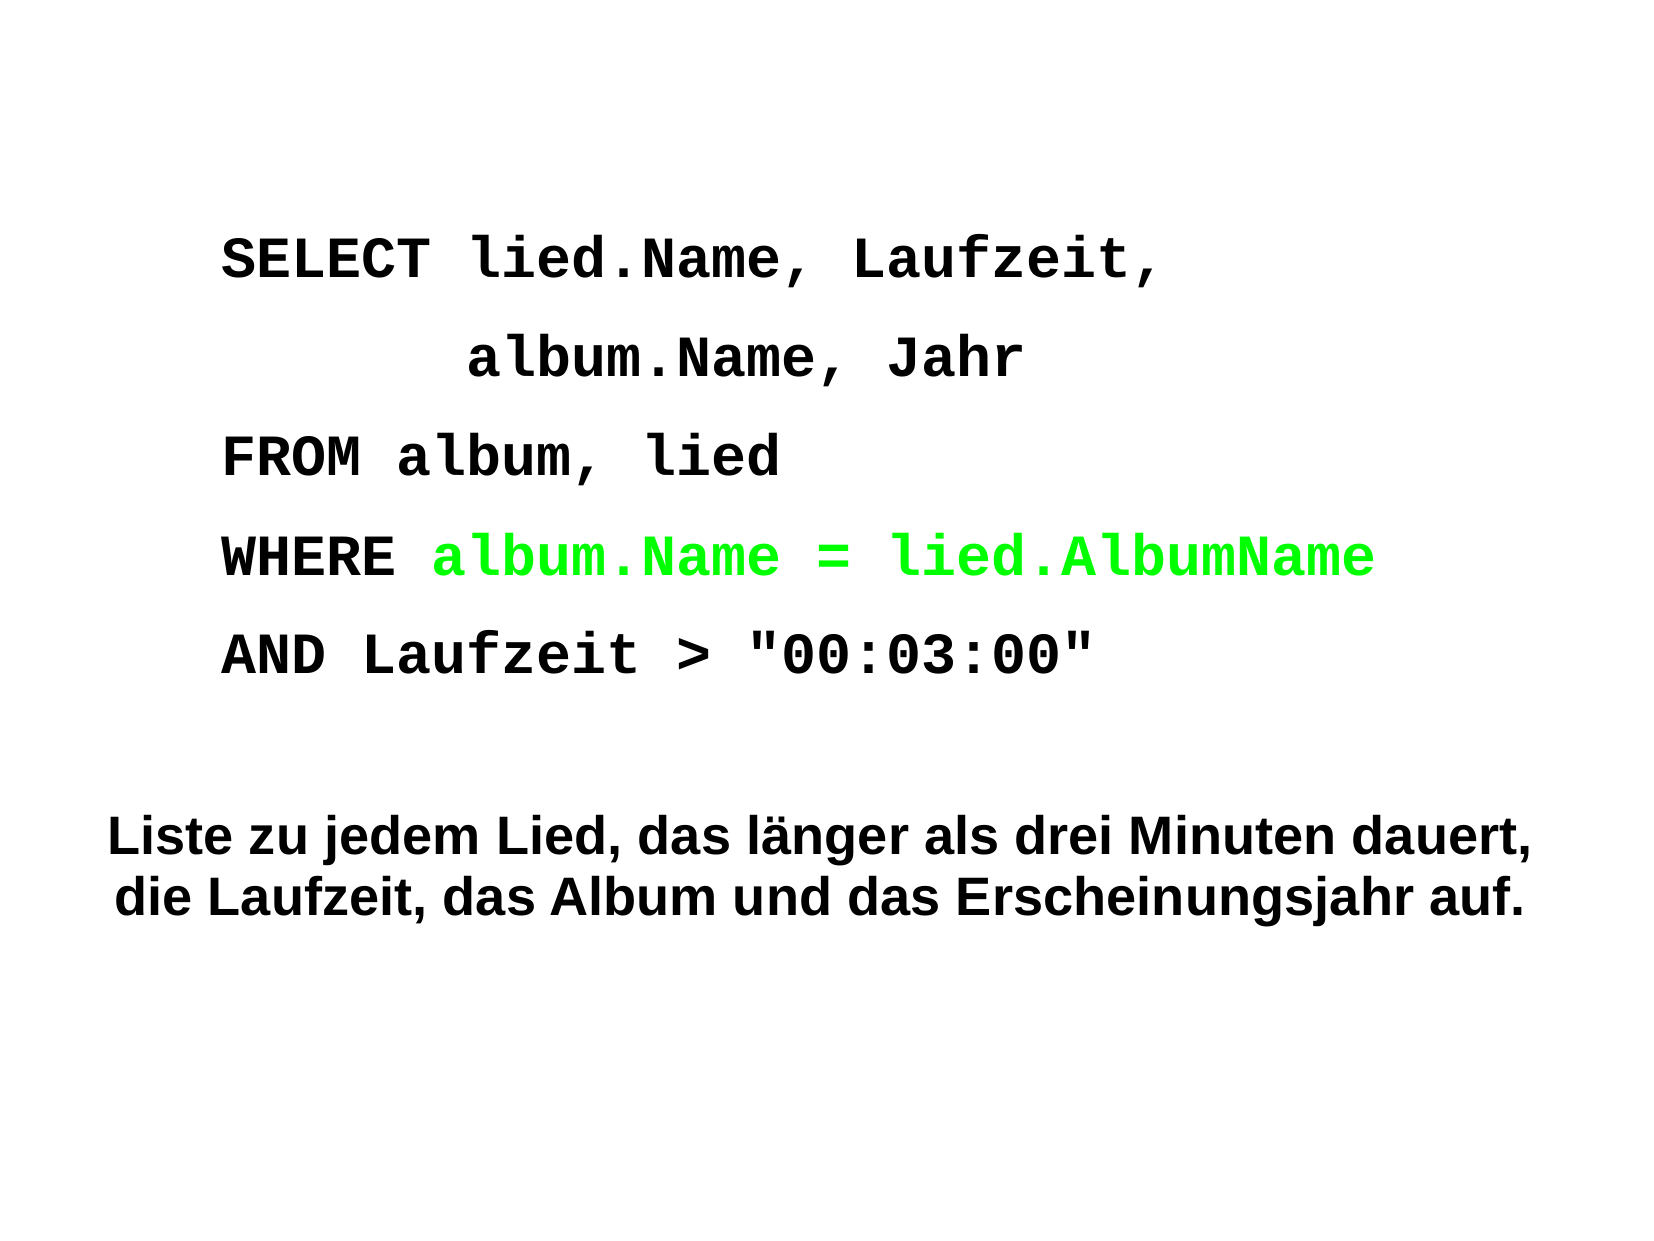

SELECT lied.Name, Laufzeit,
 album.Name, Jahr
FROM album, lied
WHERE album.Name = lied.AlbumName
AND Laufzeit > "00:03:00"
# Liste zu jedem Lied, das länger als drei Minuten dauert, die Laufzeit, das Album und das Erscheinungsjahr auf.